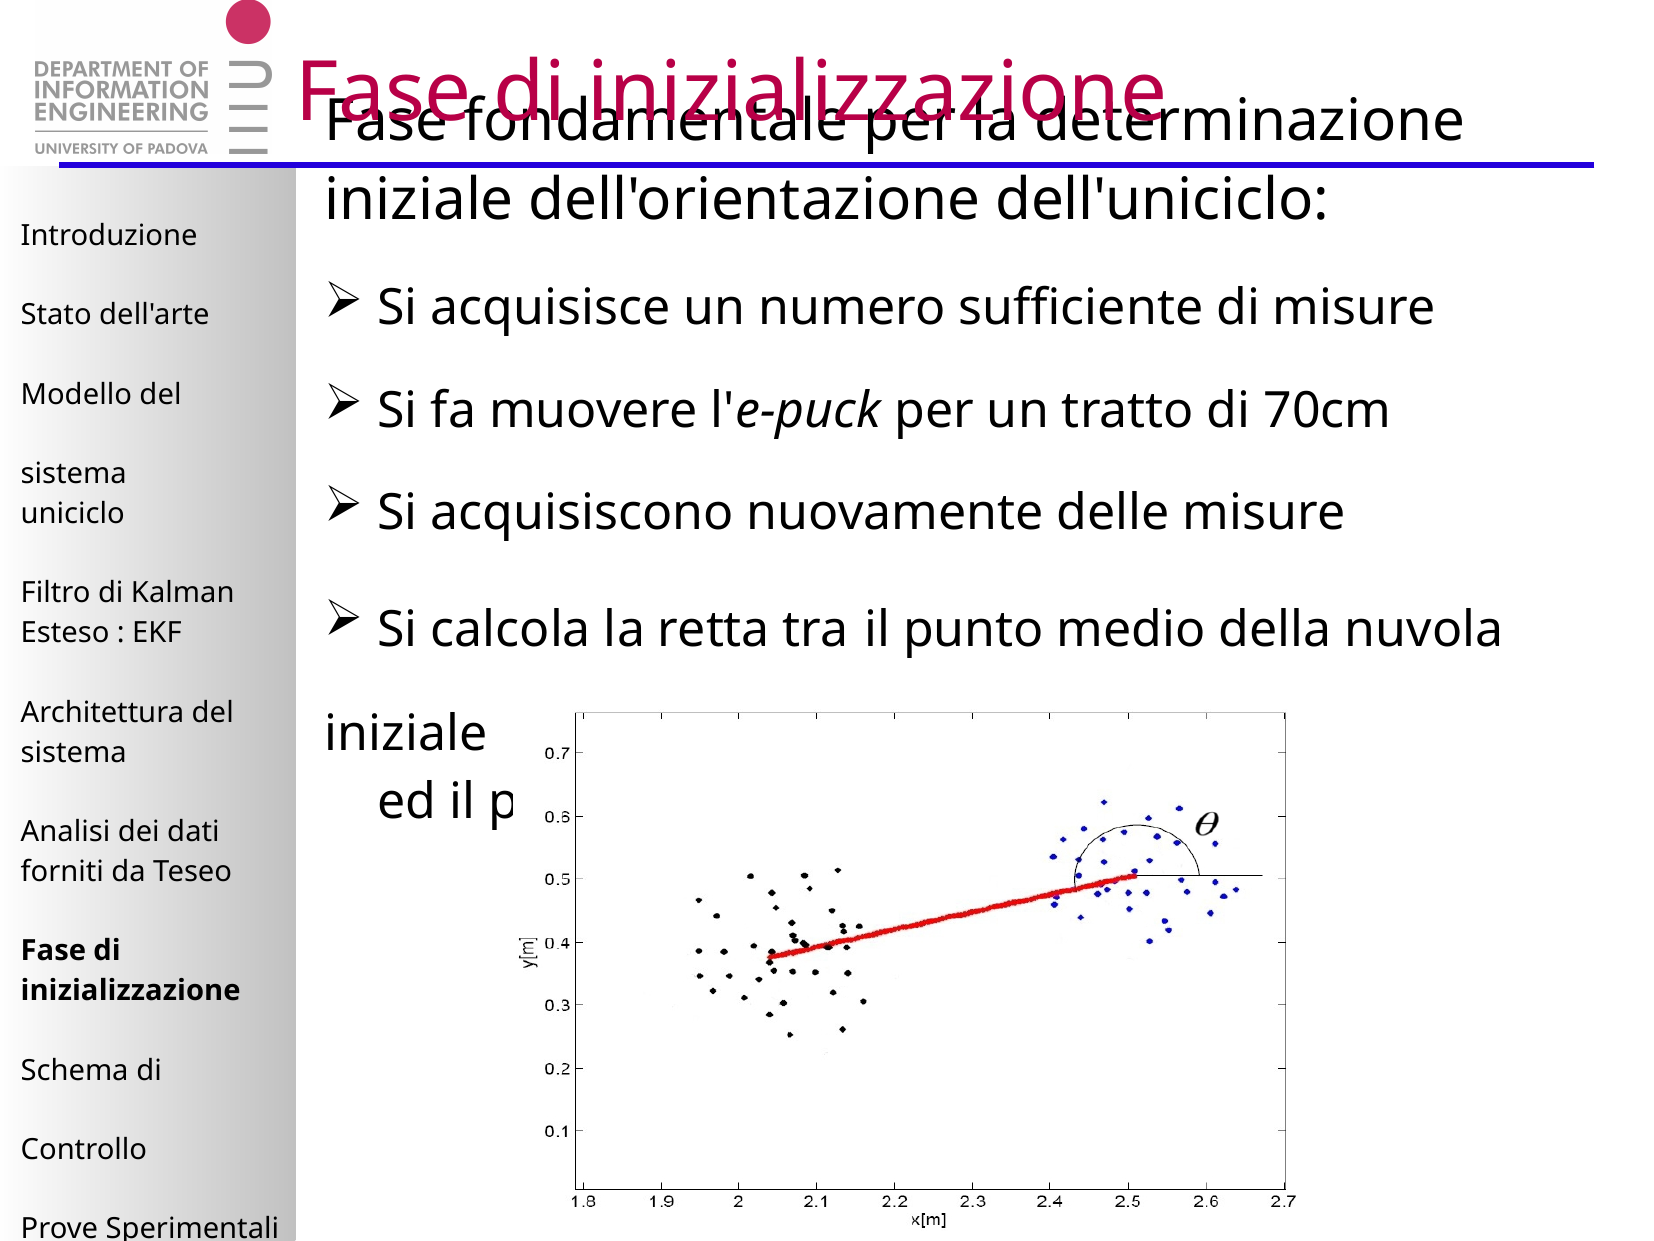

Fase di inizializzazione
# Fase fondamentale per la determinazione iniziale dell'orientazione dell'uniciclo:
 Si acquisisce un numero sufficiente di misure
 Si fa muovere l'e-puck per un tratto di 70cm
 Si acquisiscono nuovamente delle misure
 Si calcola la retta tra il punto medio della nuvola iniziale
 ed il punto medio di quella finale
Introduzione
Stato dell'arte
Modello del sistema
uniciclo
Filtro di Kalman
Esteso : EKF
Architettura del
sistema
Analisi dei dati
forniti da Teseo
Fase di
inizializzazione
Schema di Controllo
Prove Sperimentali
Conclusioni
Sviluppi futuri